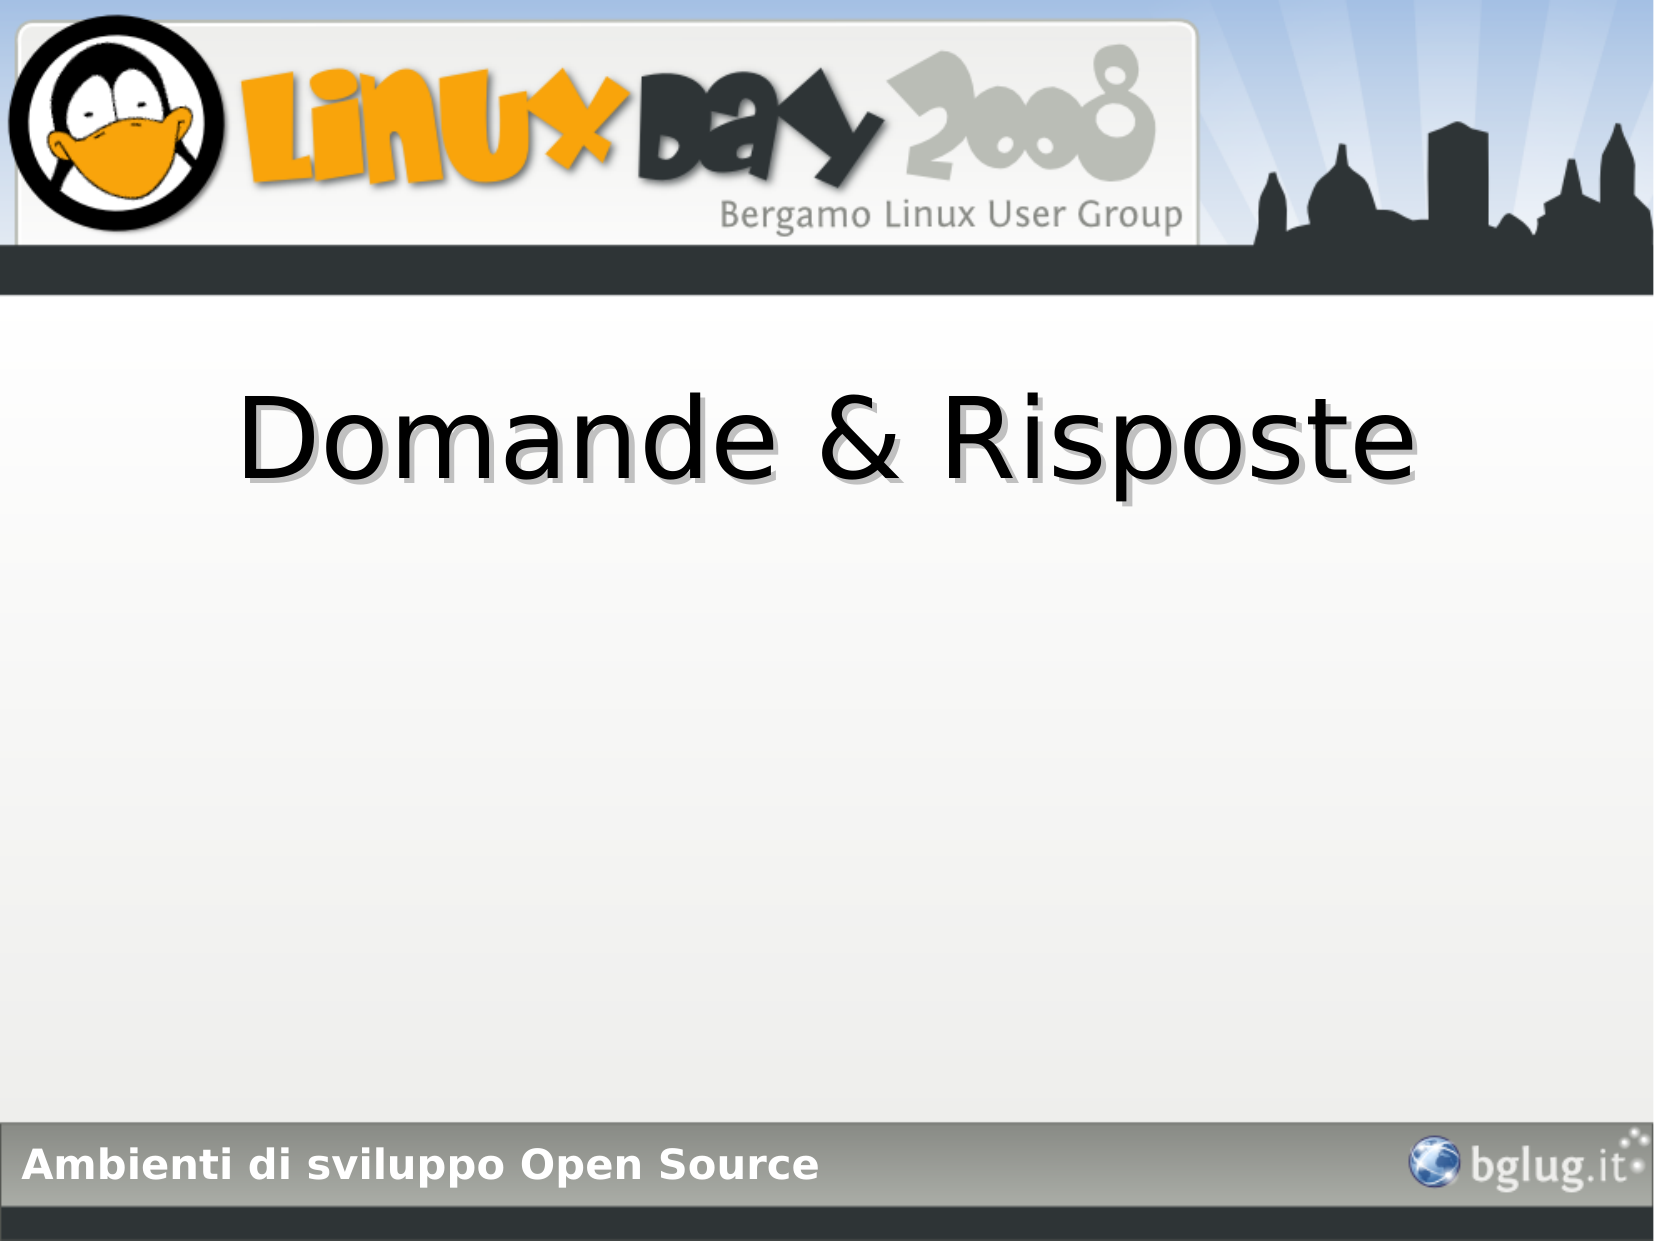

Domande & Risposte
Ambienti di sviluppo Open Source